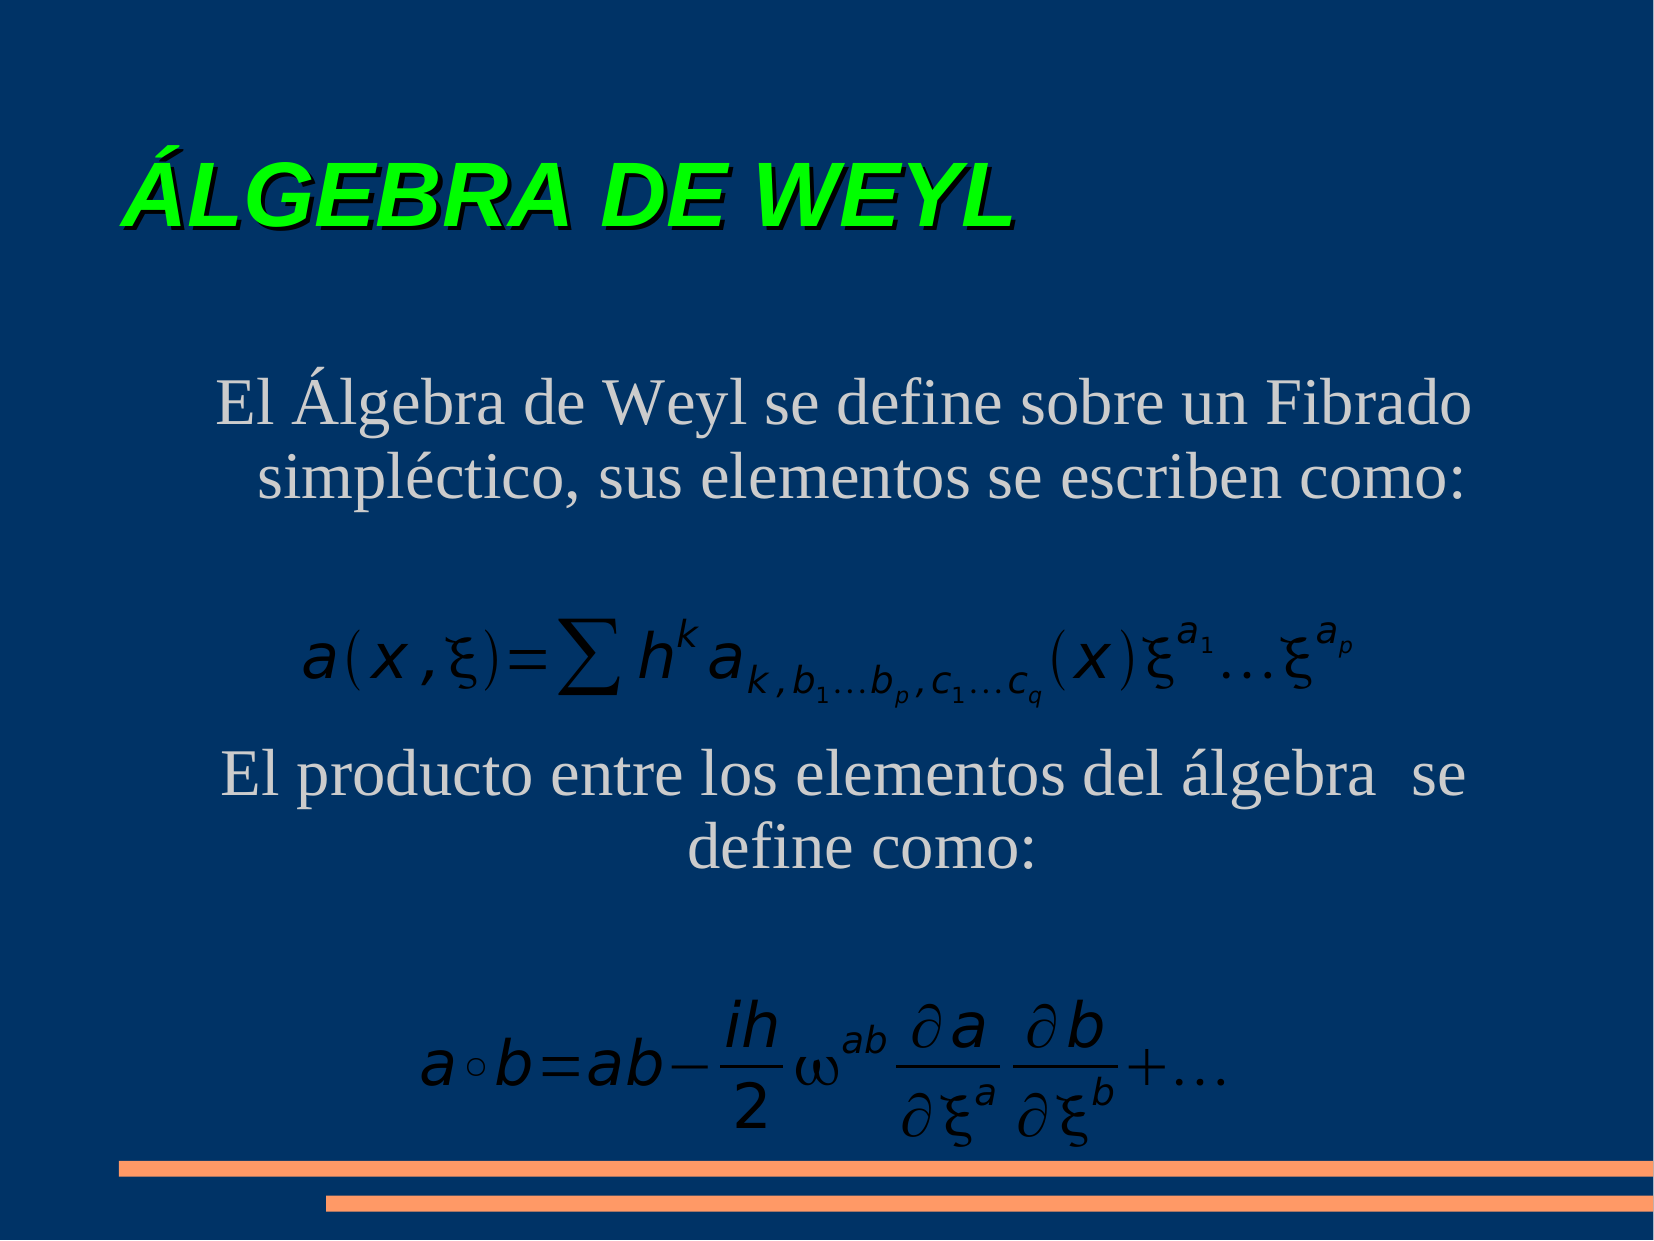

# ÁLGEBRA DE WEYL
El Álgebra de Weyl se define sobre un Fibrado simpléctico, sus elementos se escriben como:
El producto entre los elementos del álgebra se define como: